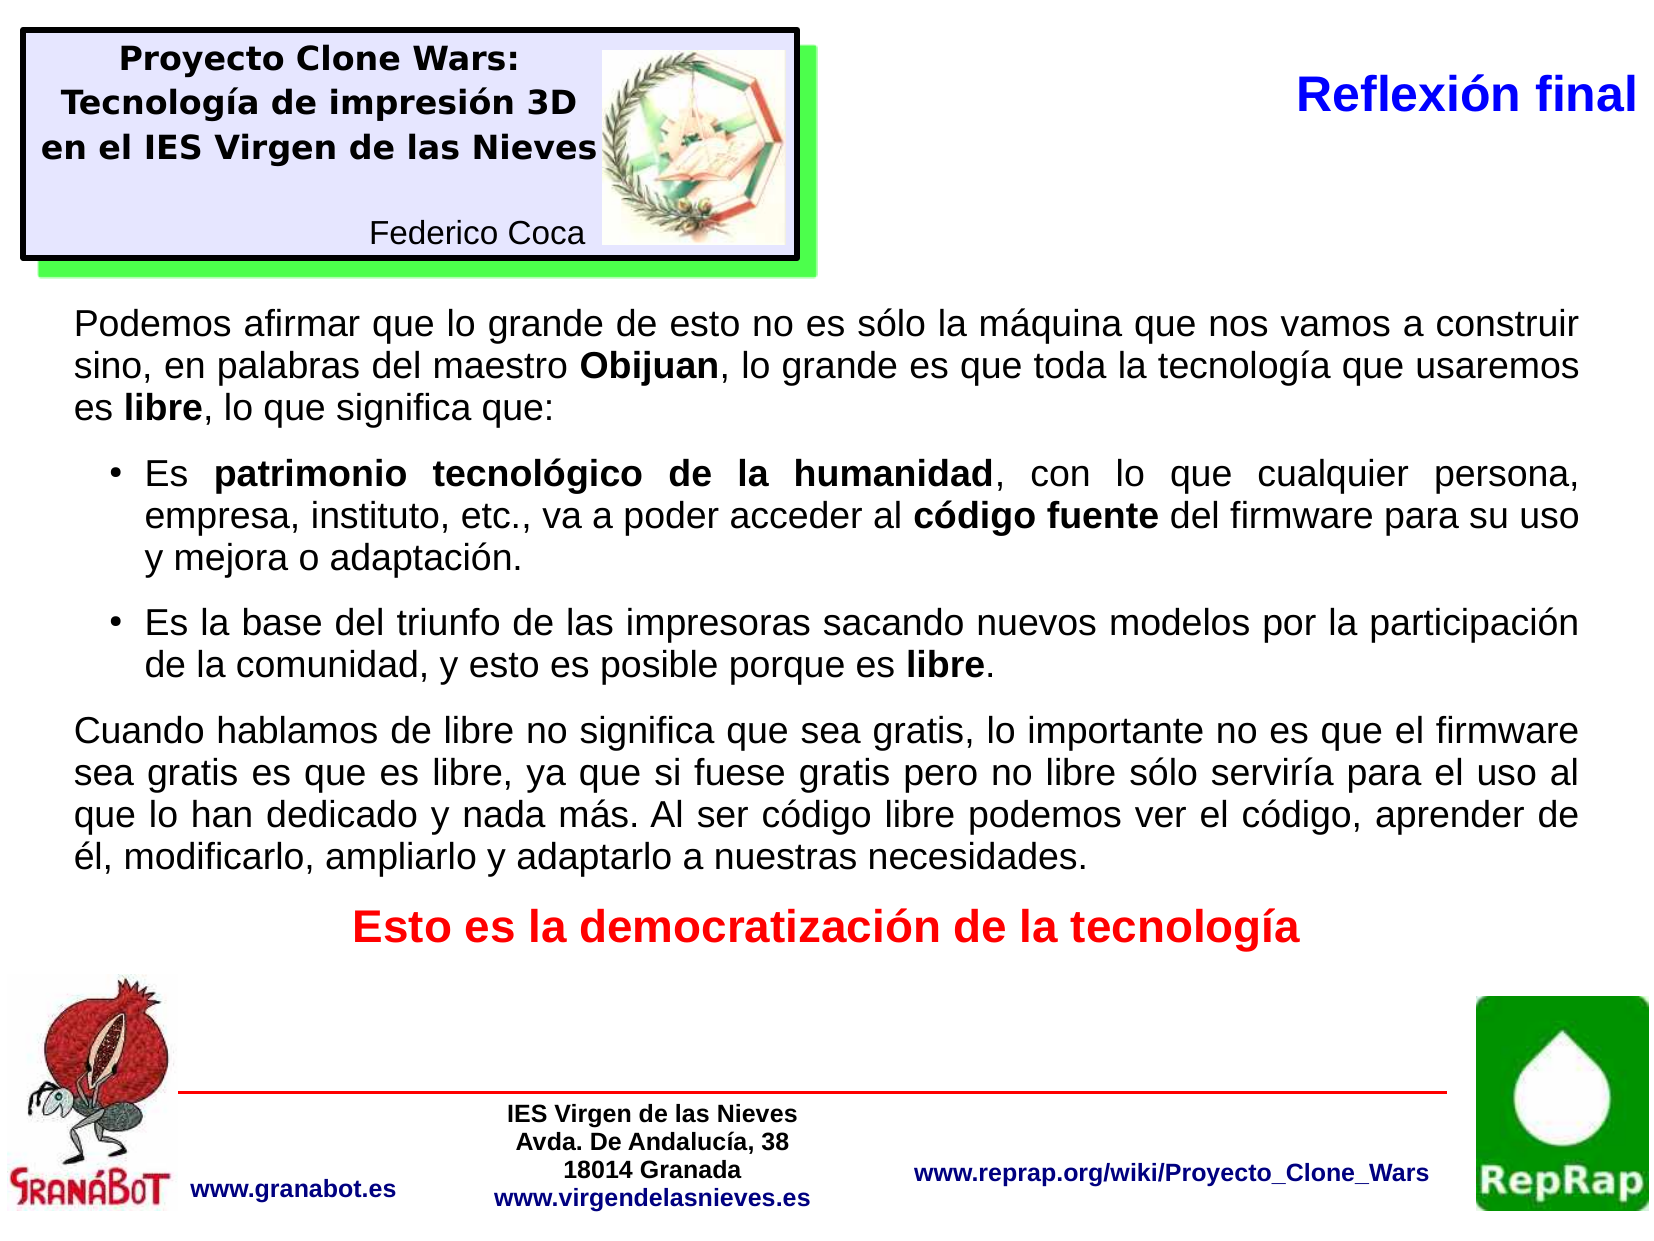

Proyecto Clone Wars:
Tecnología de impresión 3D
en el IES Virgen de las Nieves
Reflexión final
Federico Coca
Podemos afirmar que lo grande de esto no es sólo la máquina que nos vamos a construir sino, en palabras del maestro Obijuan, lo grande es que toda la tecnología que usaremos es libre, lo que significa que:
Es patrimonio tecnológico de la humanidad, con lo que cualquier persona, empresa, instituto, etc., va a poder acceder al código fuente del firmware para su uso y mejora o adaptación.
Es la base del triunfo de las impresoras sacando nuevos modelos por la participación de la comunidad, y esto es posible porque es libre.
Cuando hablamos de libre no significa que sea gratis, lo importante no es que el firmware sea gratis es que es libre, ya que si fuese gratis pero no libre sólo serviría para el uso al que lo han dedicado y nada más. Al ser código libre podemos ver el código, aprender de él, modificarlo, ampliarlo y adaptarlo a nuestras necesidades.
Esto es la democratización de la tecnología
IES Virgen de las Nieves
Avda. De Andalucía, 38
18014 Granada
www.virgendelasnieves.es
www.reprap.org/wiki/Proyecto_Clone_Wars
www.granabot.es